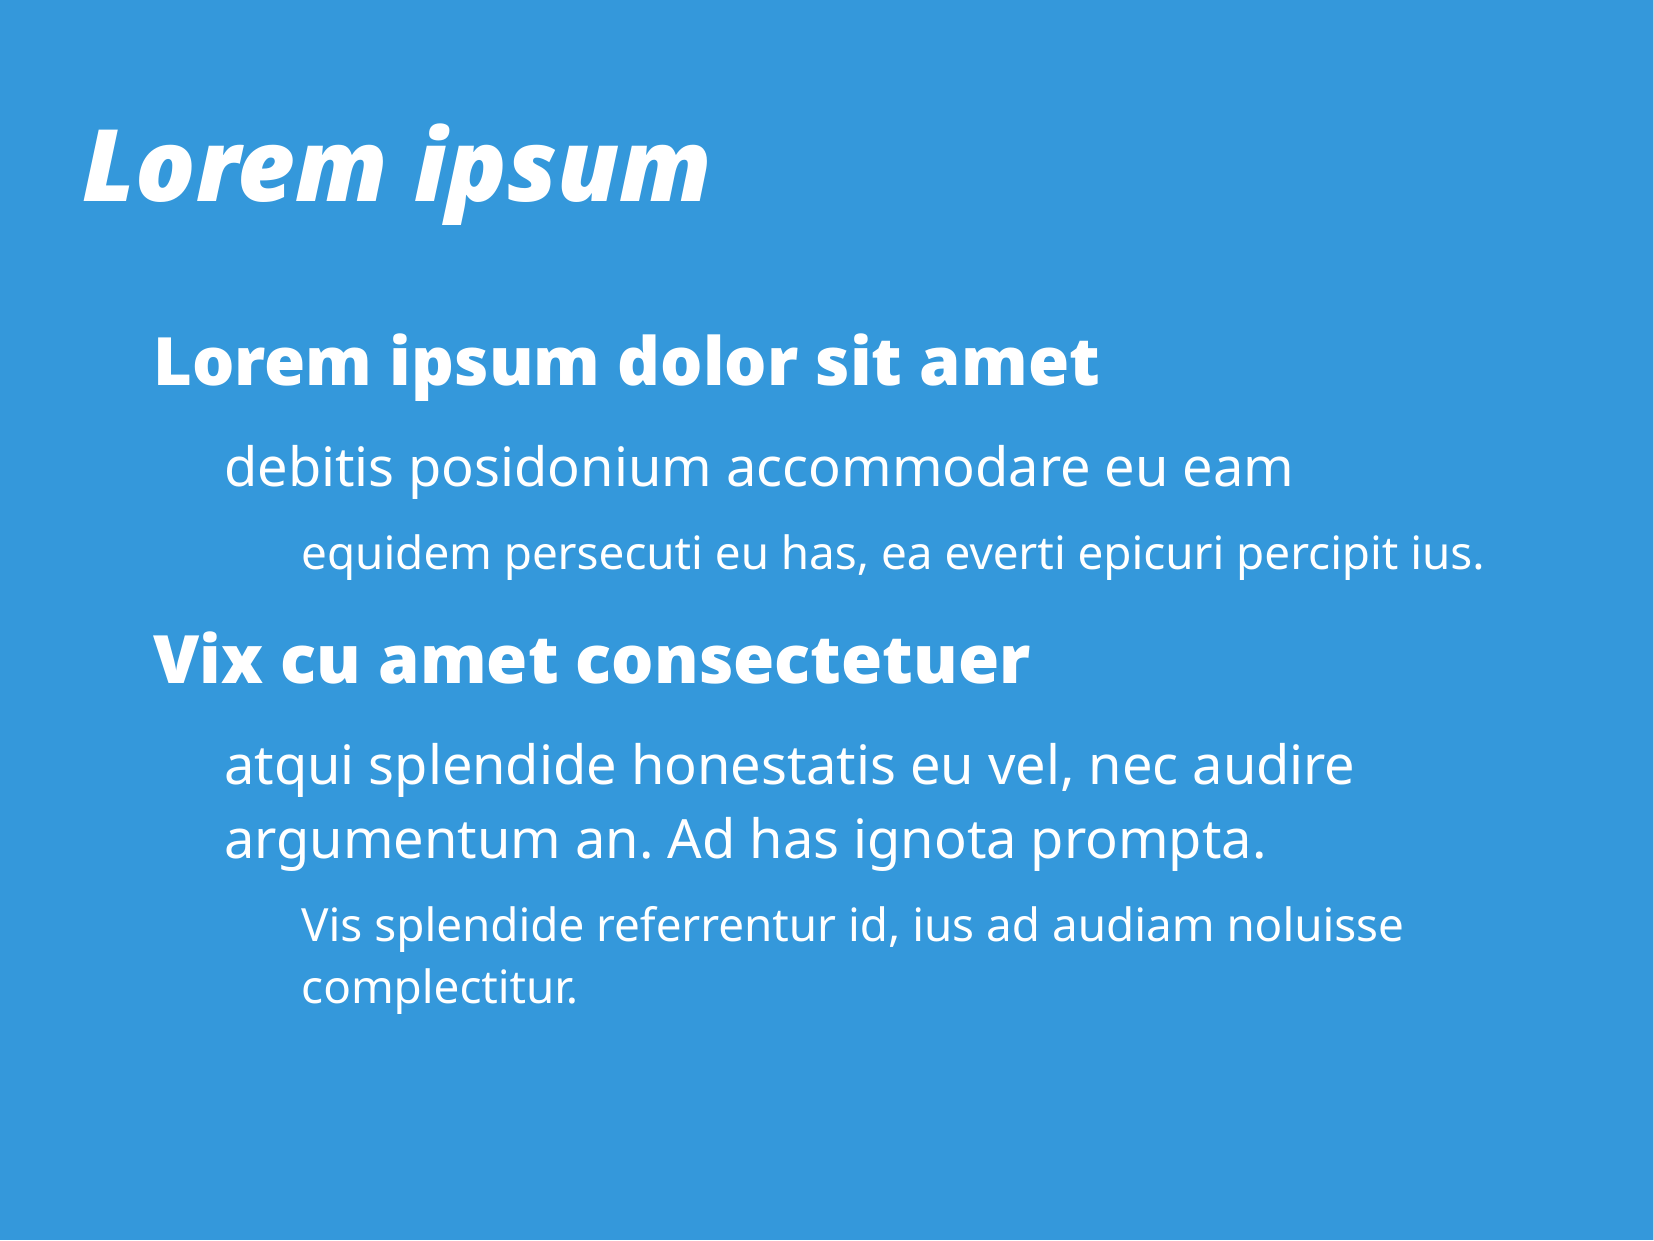

# Lorem ipsum
Lorem ipsum dolor sit amet
debitis posidonium accommodare eu eam
equidem persecuti eu has, ea everti epicuri percipit ius.
Vix cu amet consectetuer
atqui splendide honestatis eu vel, nec audire argumentum an. Ad has ignota prompta.
Vis splendide referrentur id, ius ad audiam noluisse complectitur.